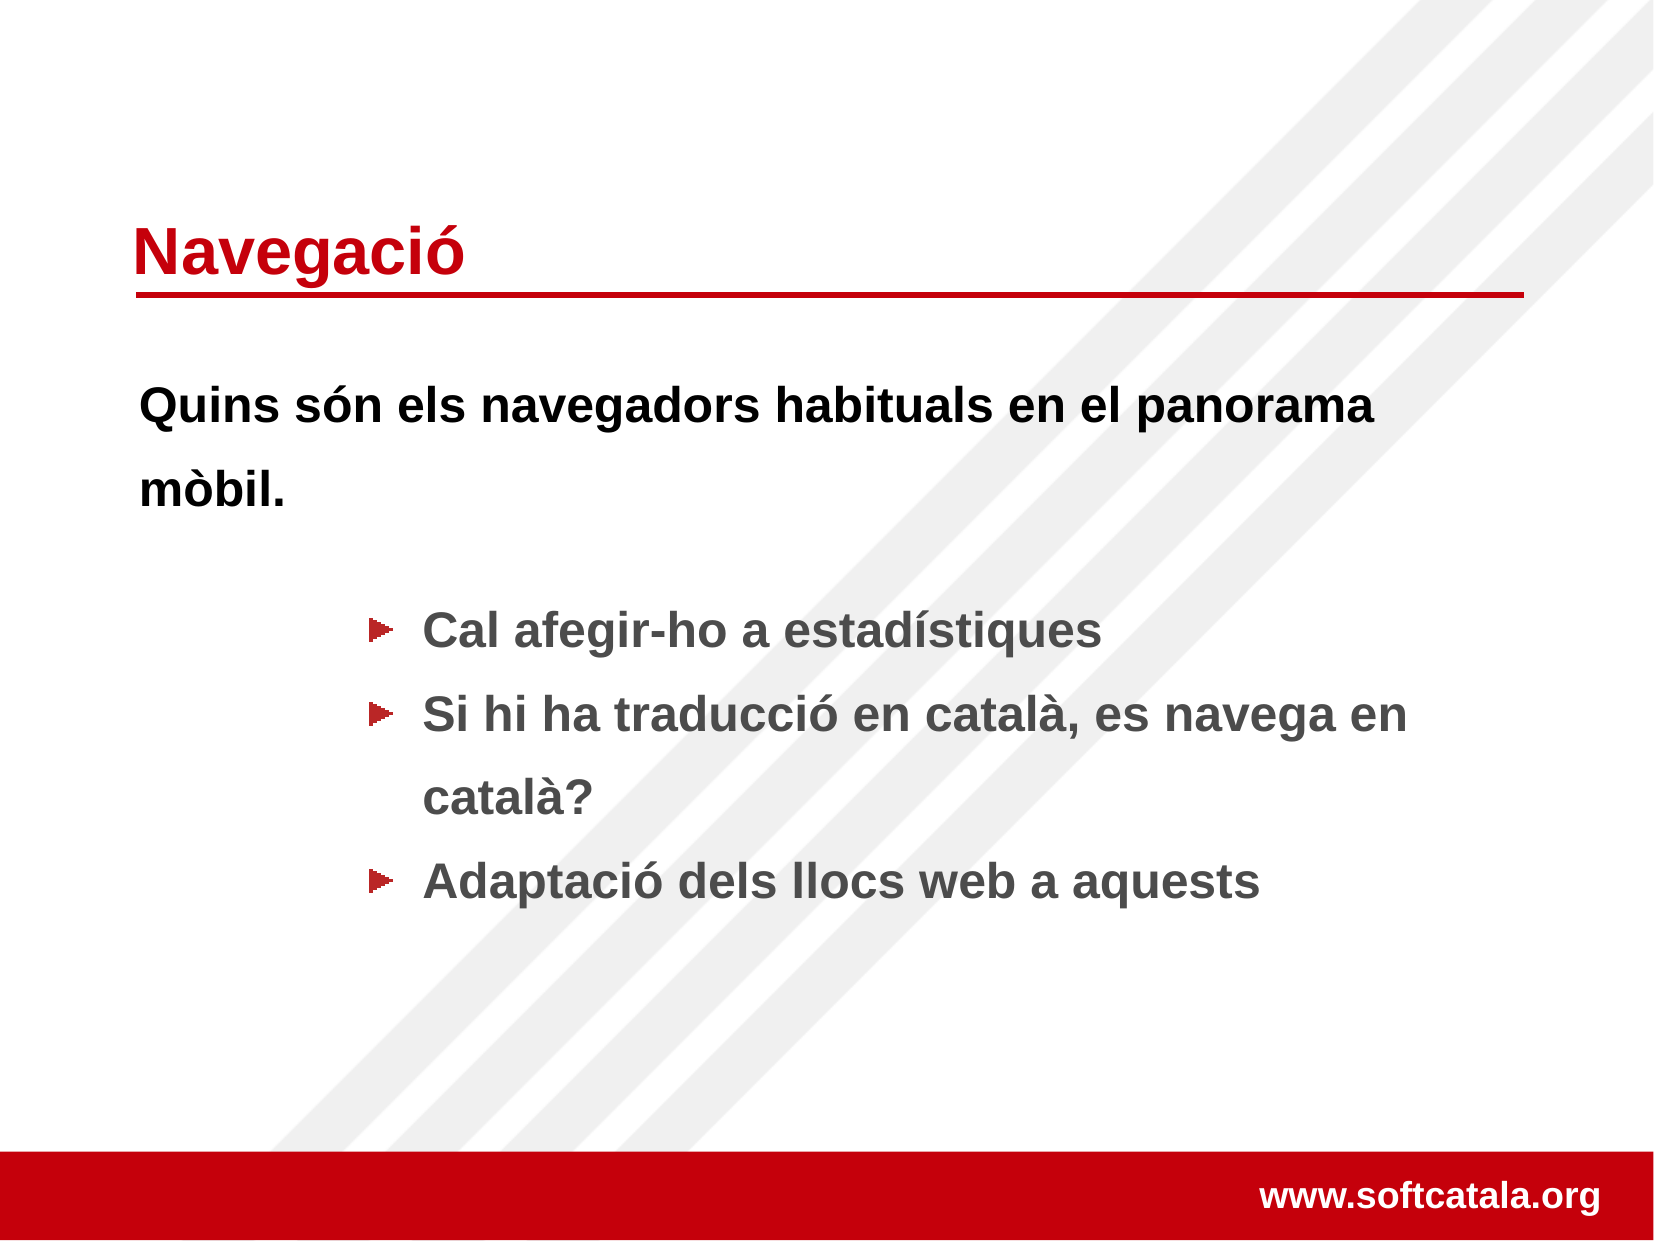

Navegació
Quins són els navegadors habituals en el panorama mòbil.
Cal afegir-ho a estadístiques
Si hi ha traducció en català, es navega en català?
Adaptació dels llocs web a aquests
 www.softcatala.org